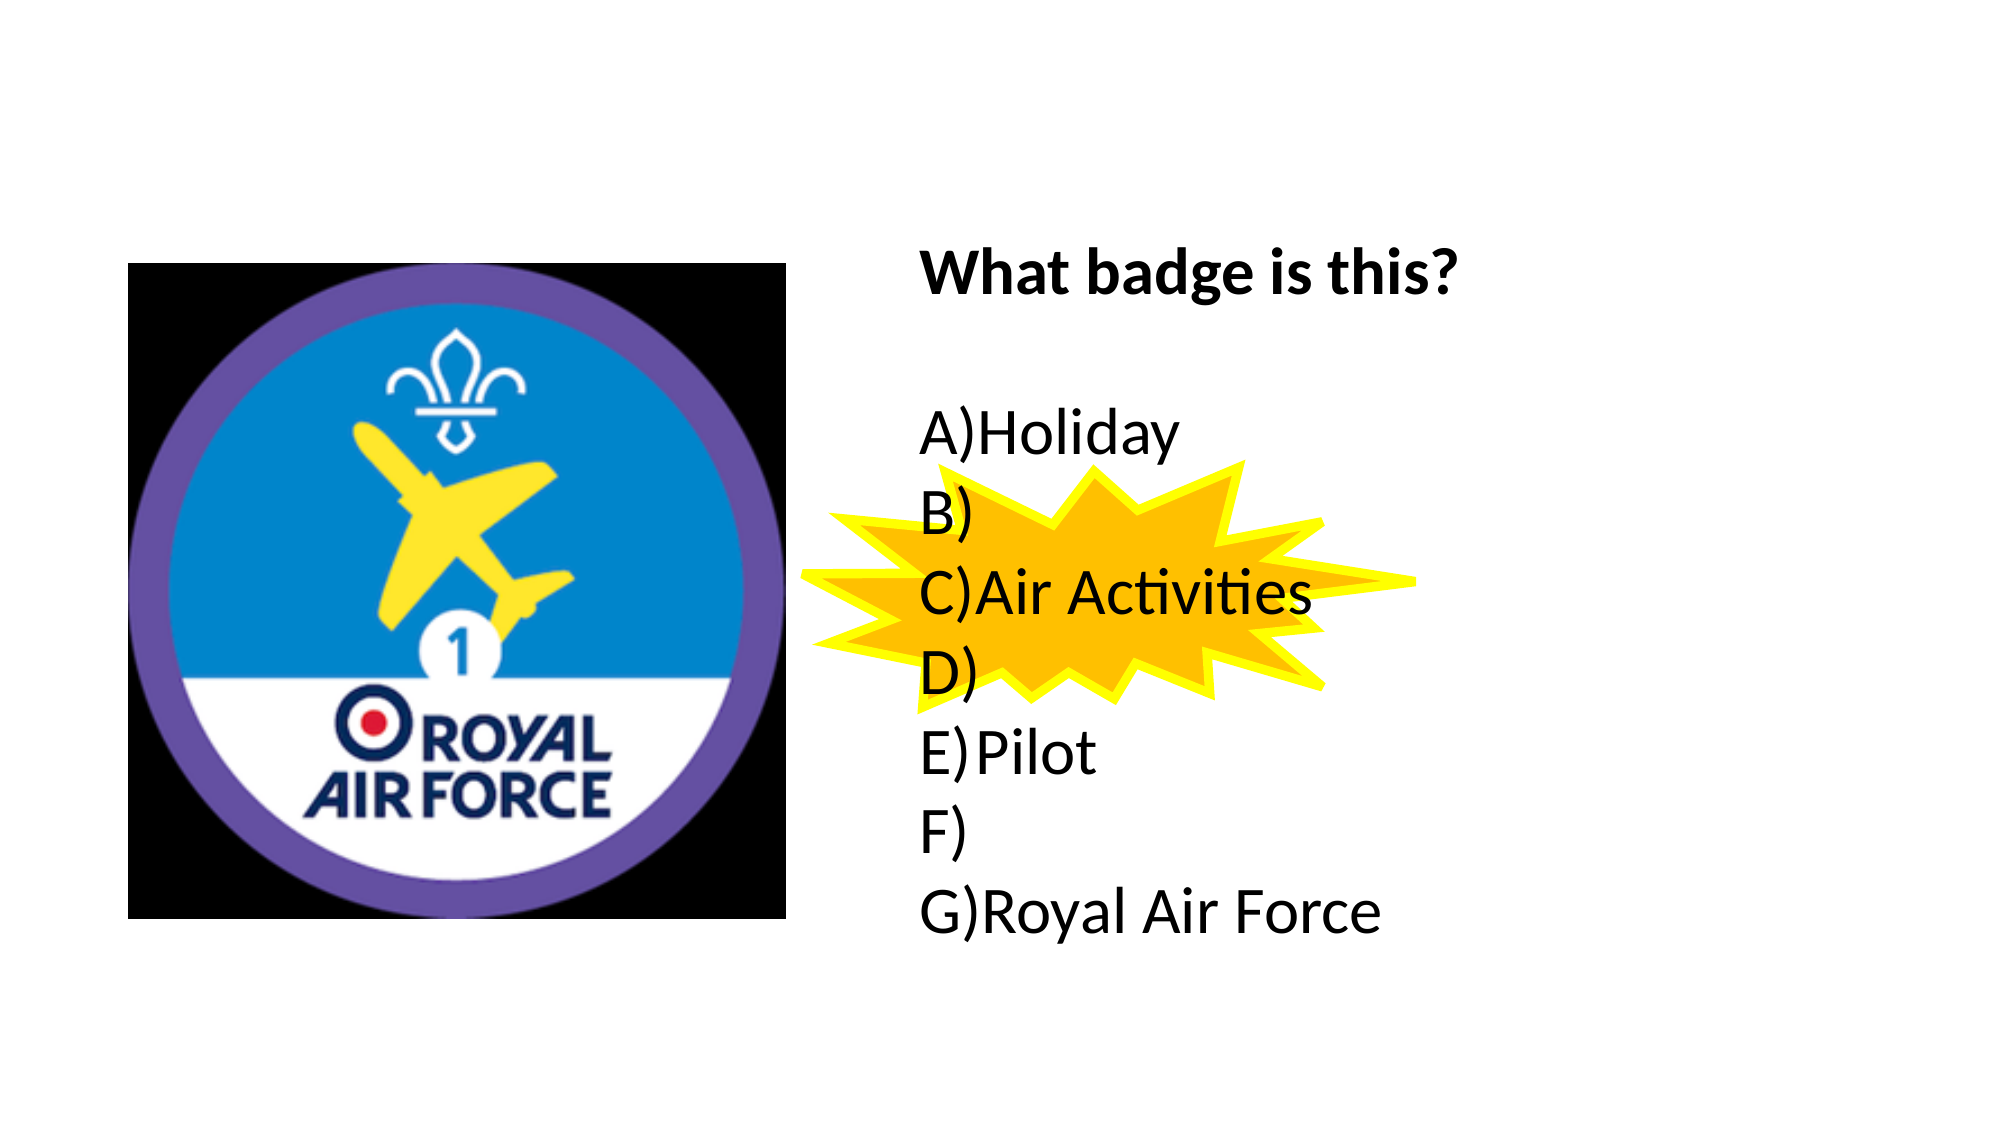

What badge is this?
Holiday
Air Activities
Pilot
Royal Air Force